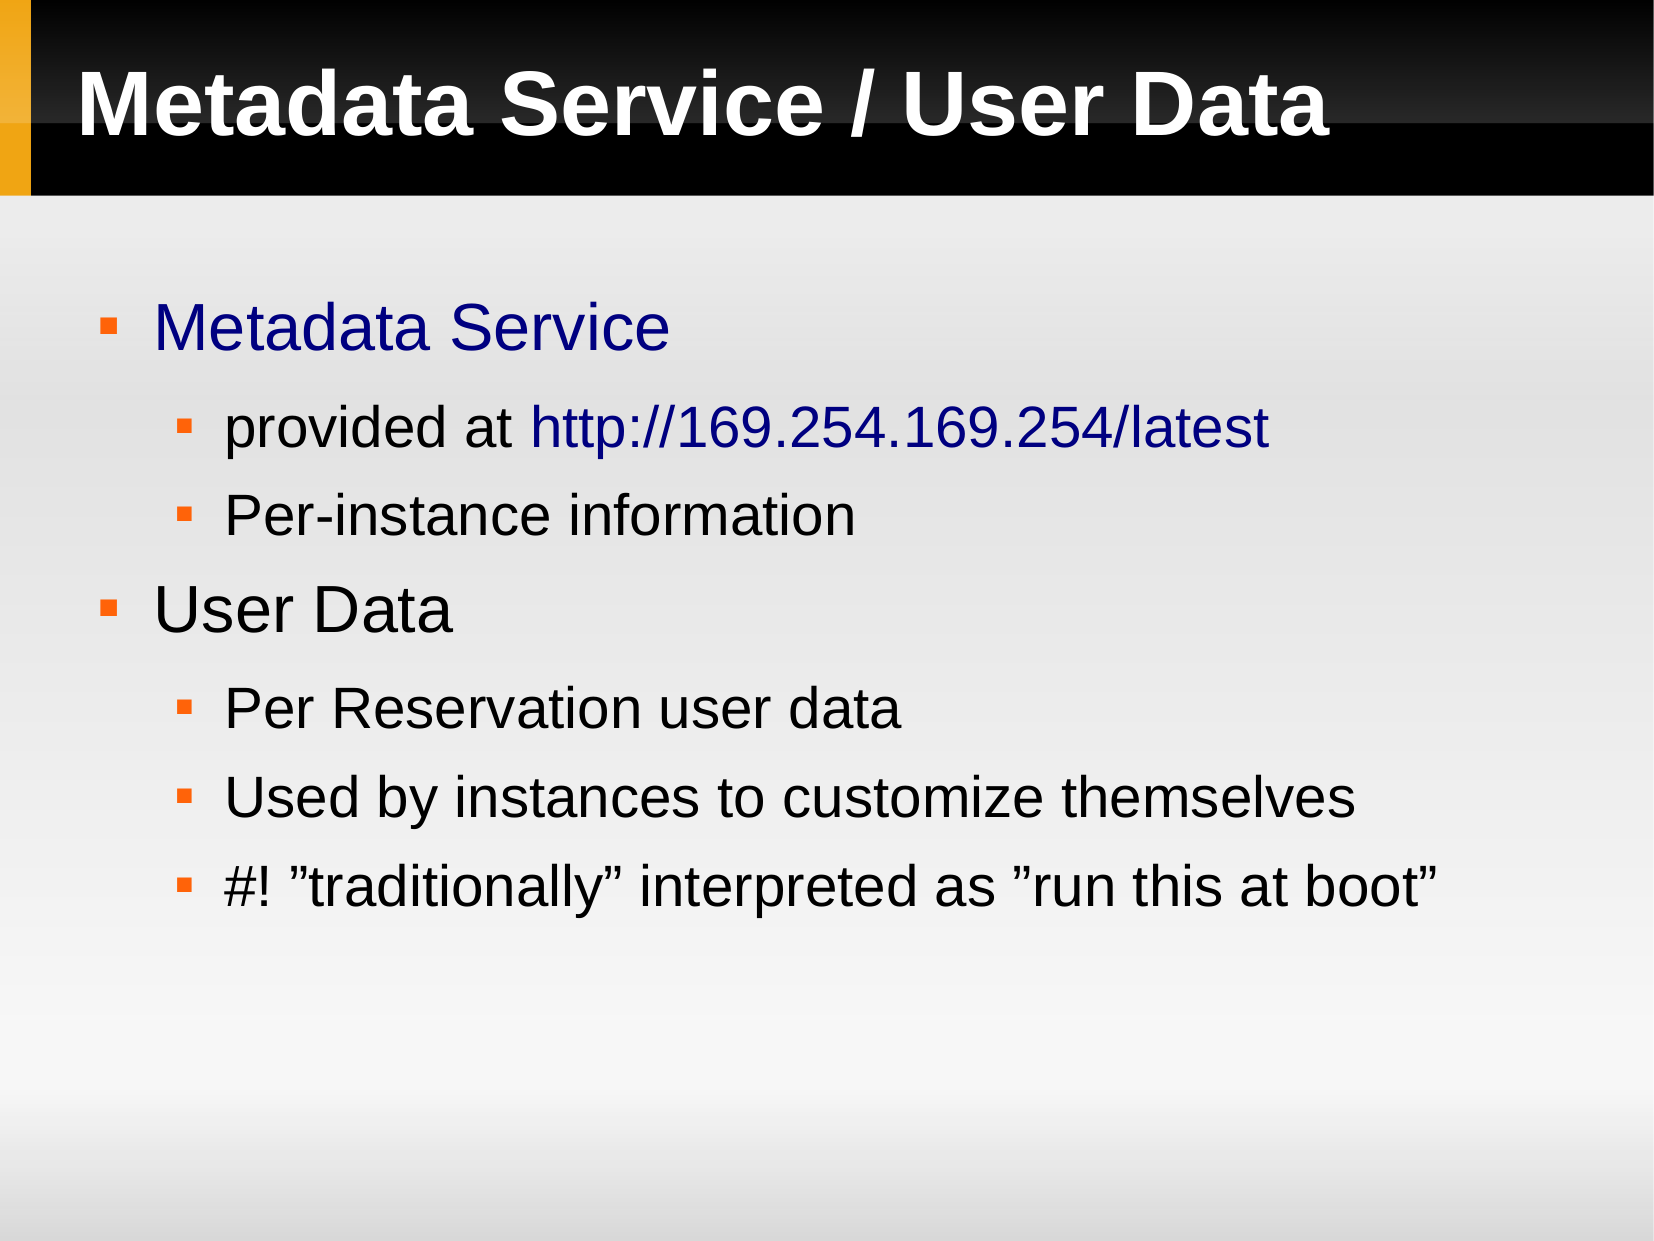

# Metadata Service / User Data
Metadata Service
provided at http://169.254.169.254/latest
Per-instance information
User Data
Per Reservation user data
Used by instances to customize themselves
#! ”traditionally” interpreted as ”run this at boot”